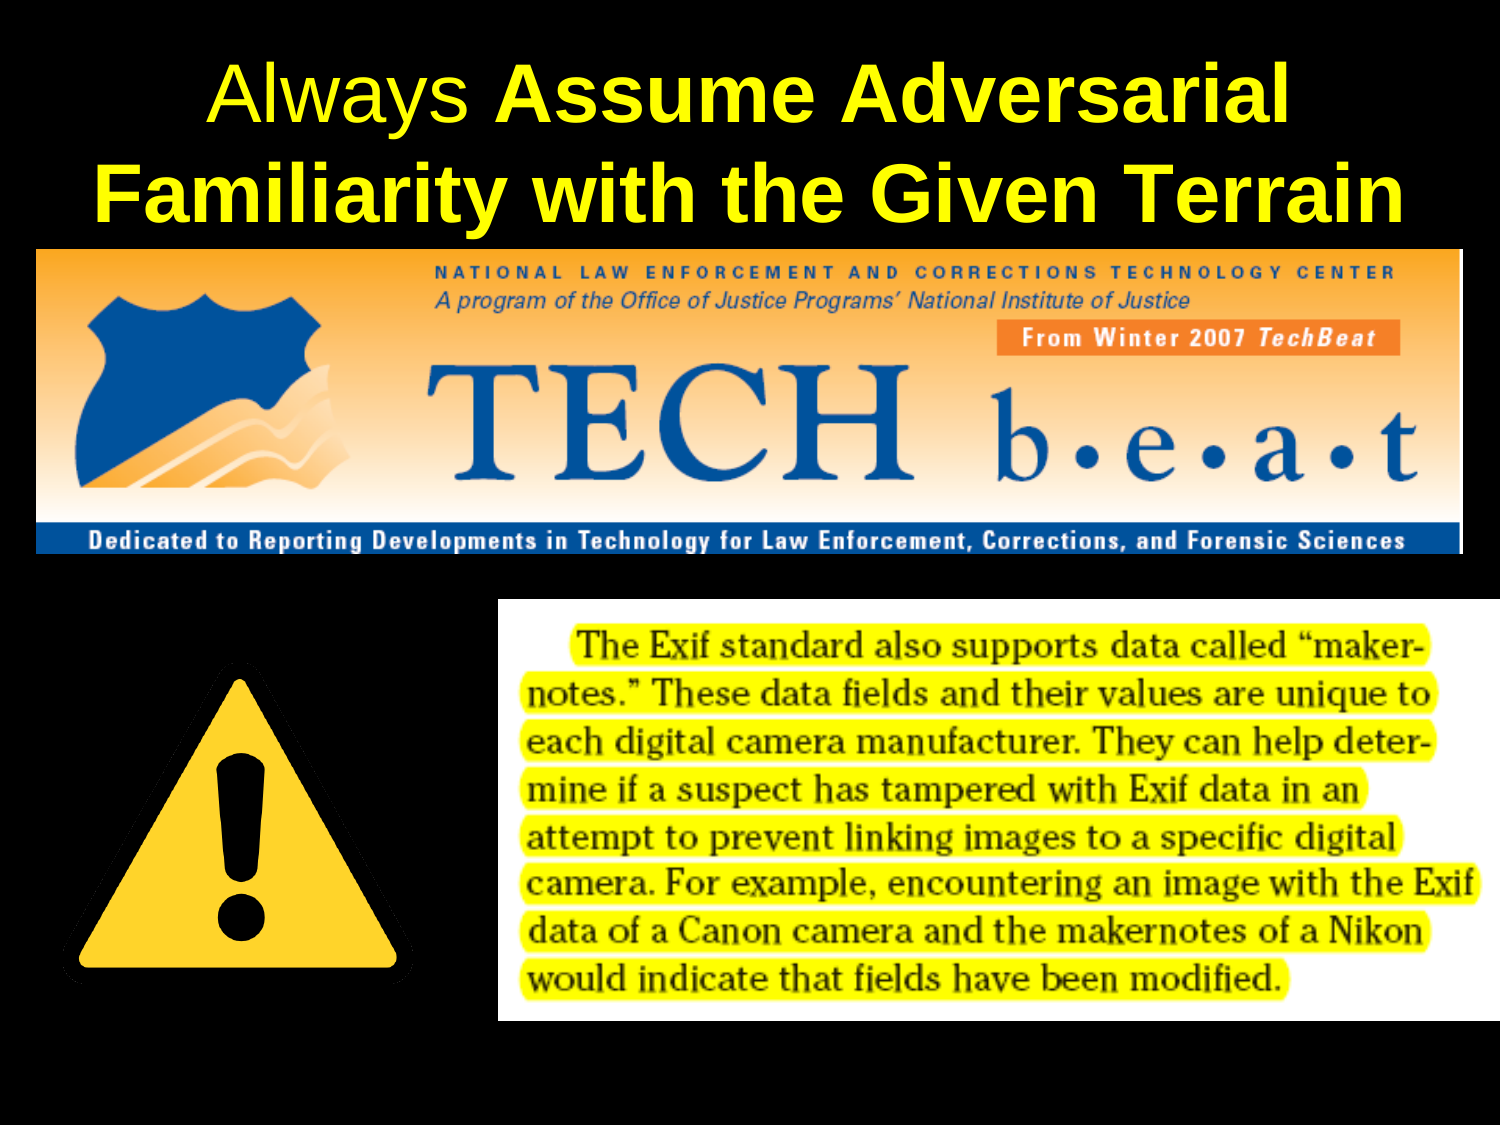

# Always Assume Adversarial Familiarity with the Given Terrain